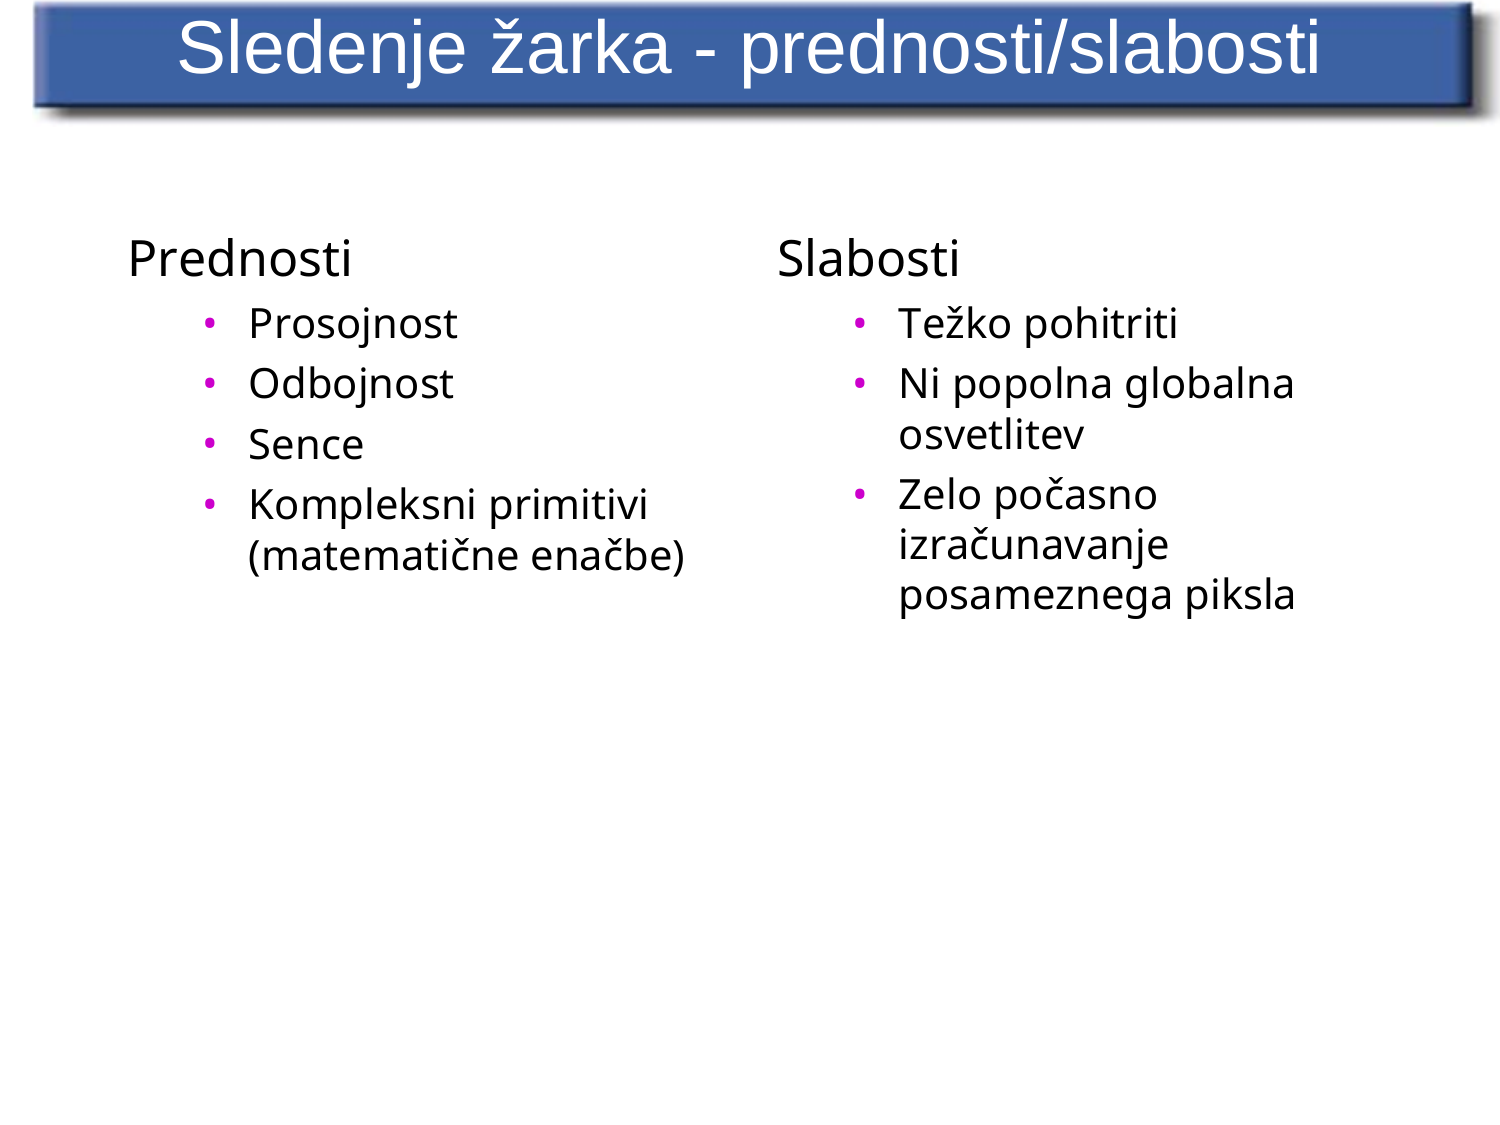

# Sledenje žarka - prednosti/slabosti
Prednosti
Prosojnost
Odbojnost
Sence
Kompleksni primitivi (matematične enačbe)
Slabosti
Težko pohitriti
Ni popolna globalna osvetlitev
Zelo počasno izračunavanje posameznega piksla